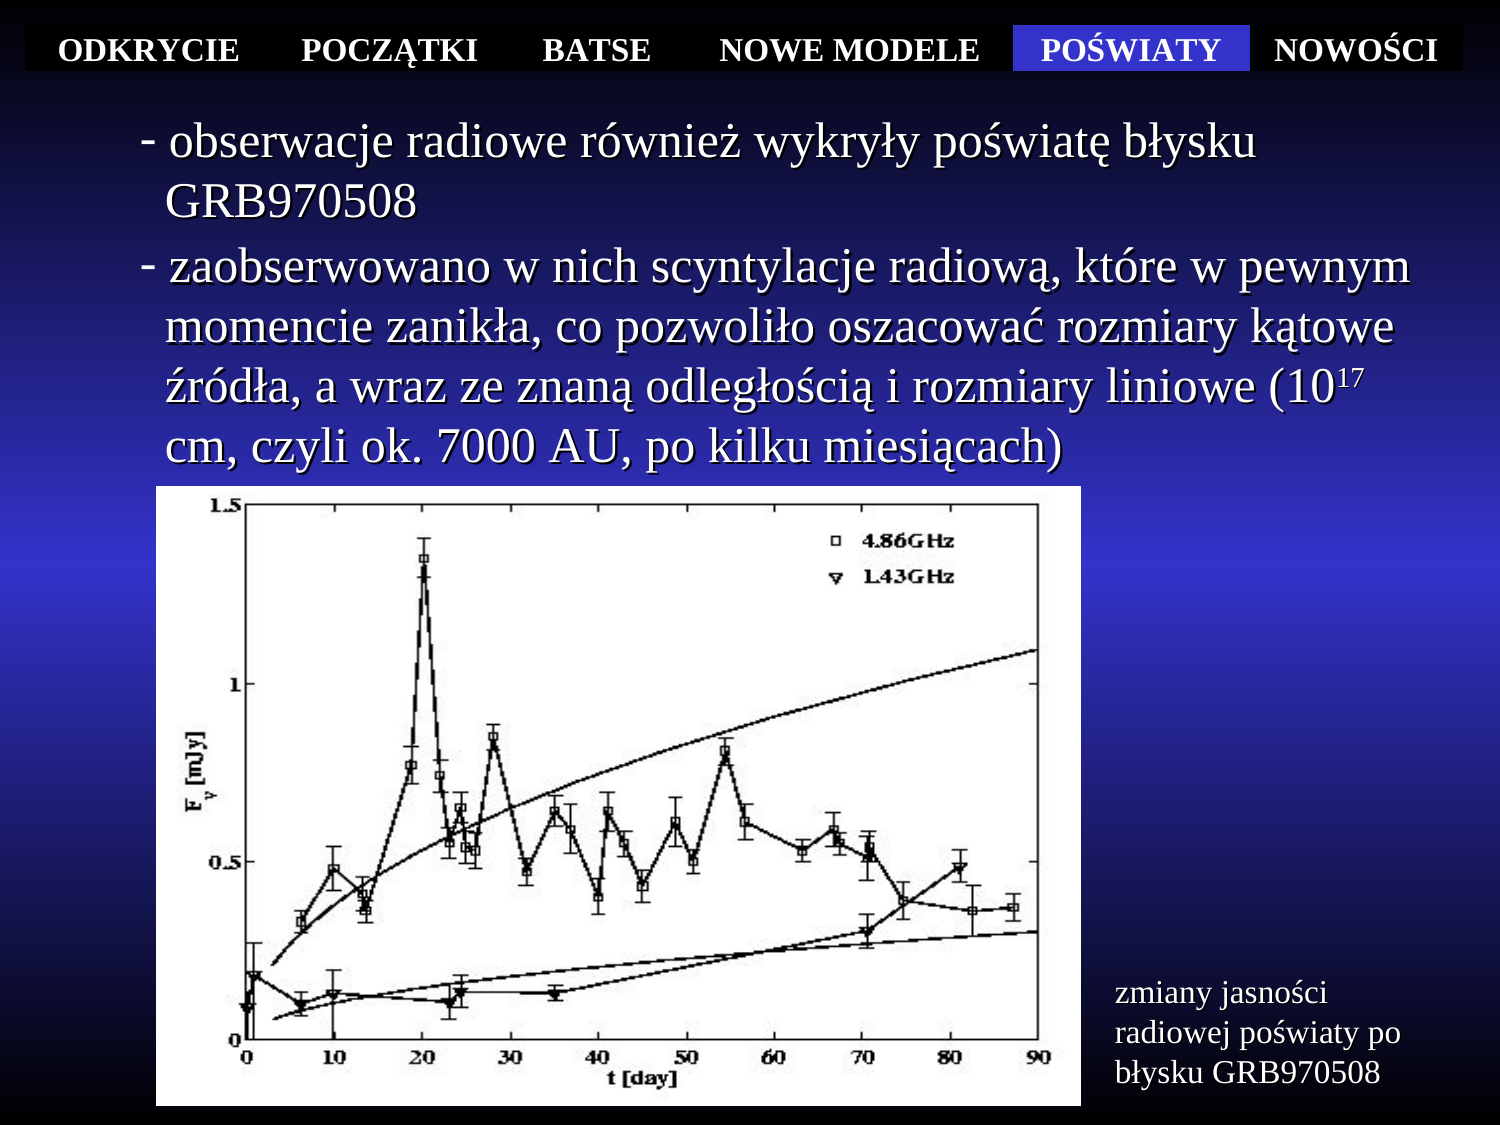

| ODKRYCIE | POCZĄTKI | BATSE | NOWE MODELE | POŚWIATY | NOWOŚCI |
| --- | --- | --- | --- | --- | --- |
 obserwacje radiowe również wykryły poświatę błysku
 GRB970508
 zaobserwowano w nich scyntylacje radiową, które w pewnym
 momencie zanikła, co pozwoliło oszacować rozmiary kątowe
 źródła, a wraz ze znaną odległością i rozmiary liniowe (1017
 cm, czyli ok. 7000 AU, po kilku miesiącach)
zmiany jasności radiowej poświaty po
błysku GRB970508